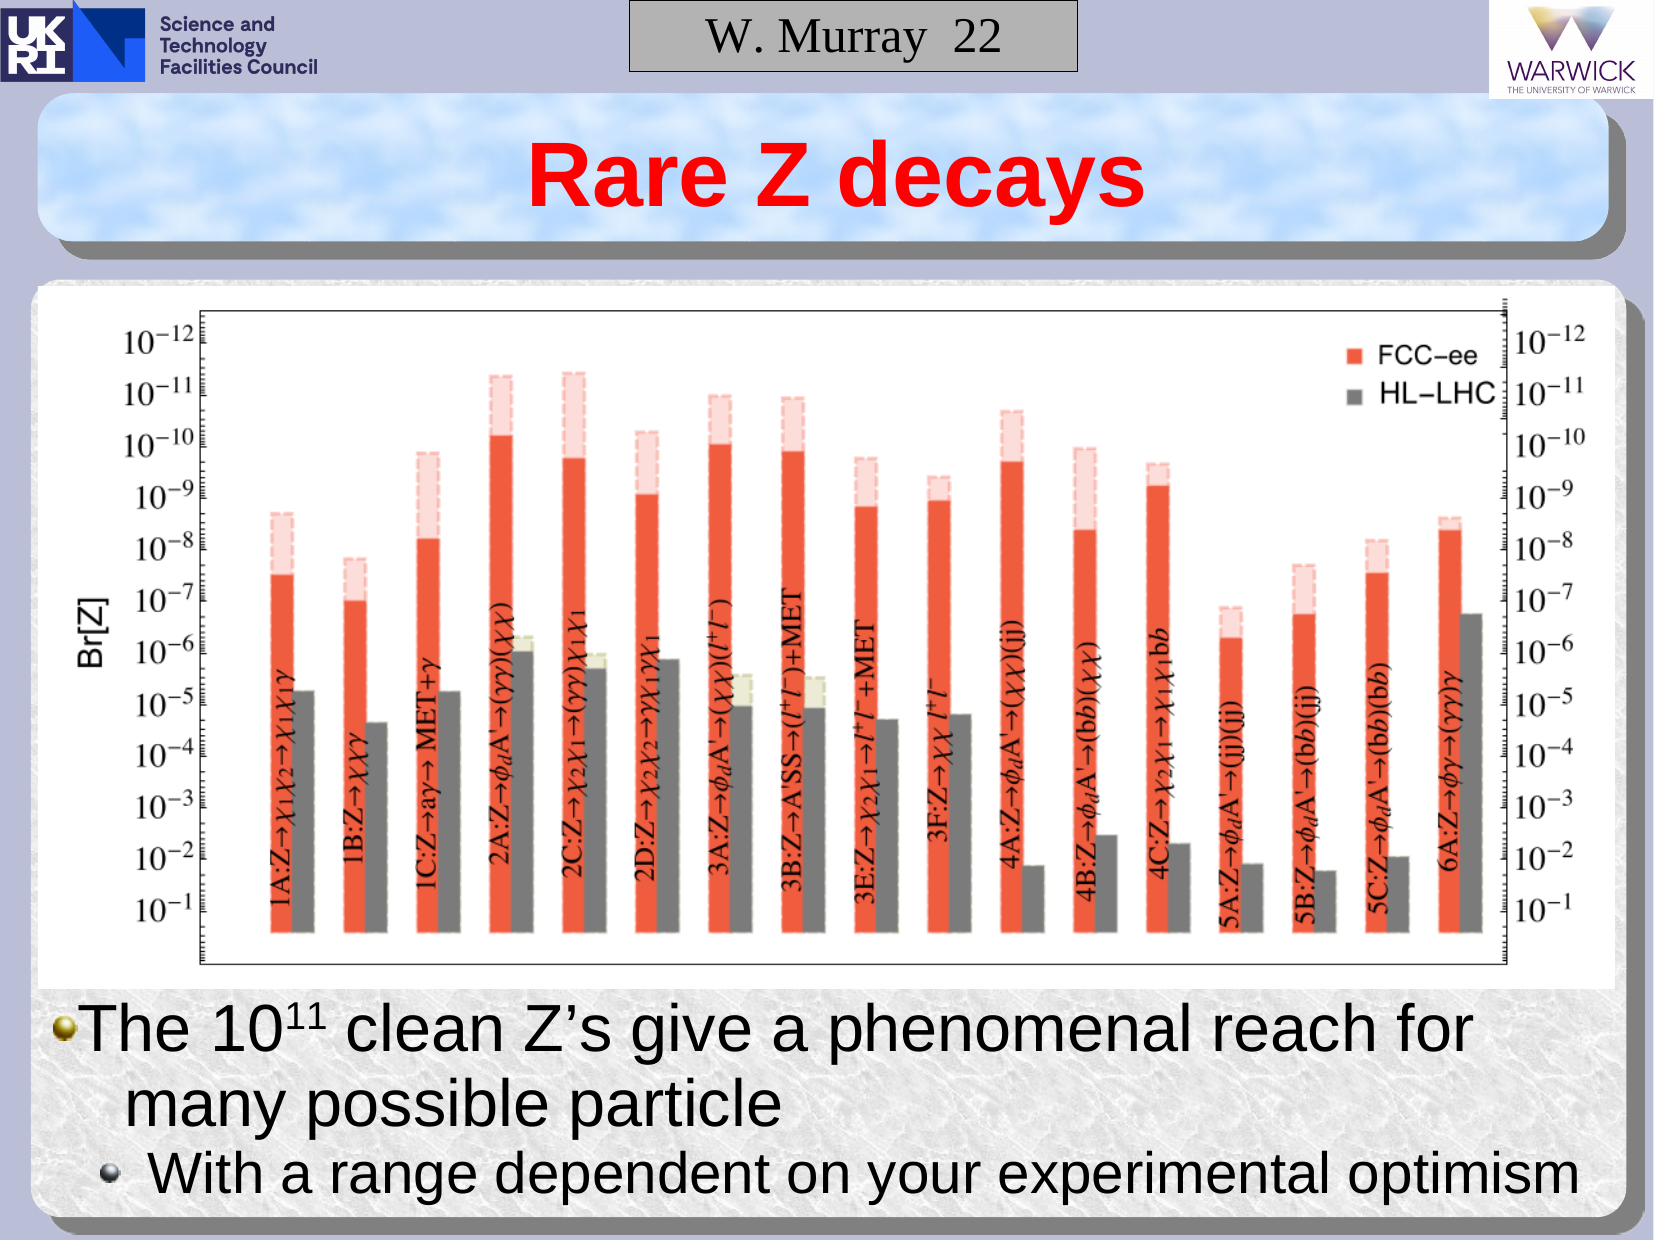

# Rare Z decays
The 1011 clean Z’s give a phenomenal reach for many possible particle
With a range dependent on your experimental optimism